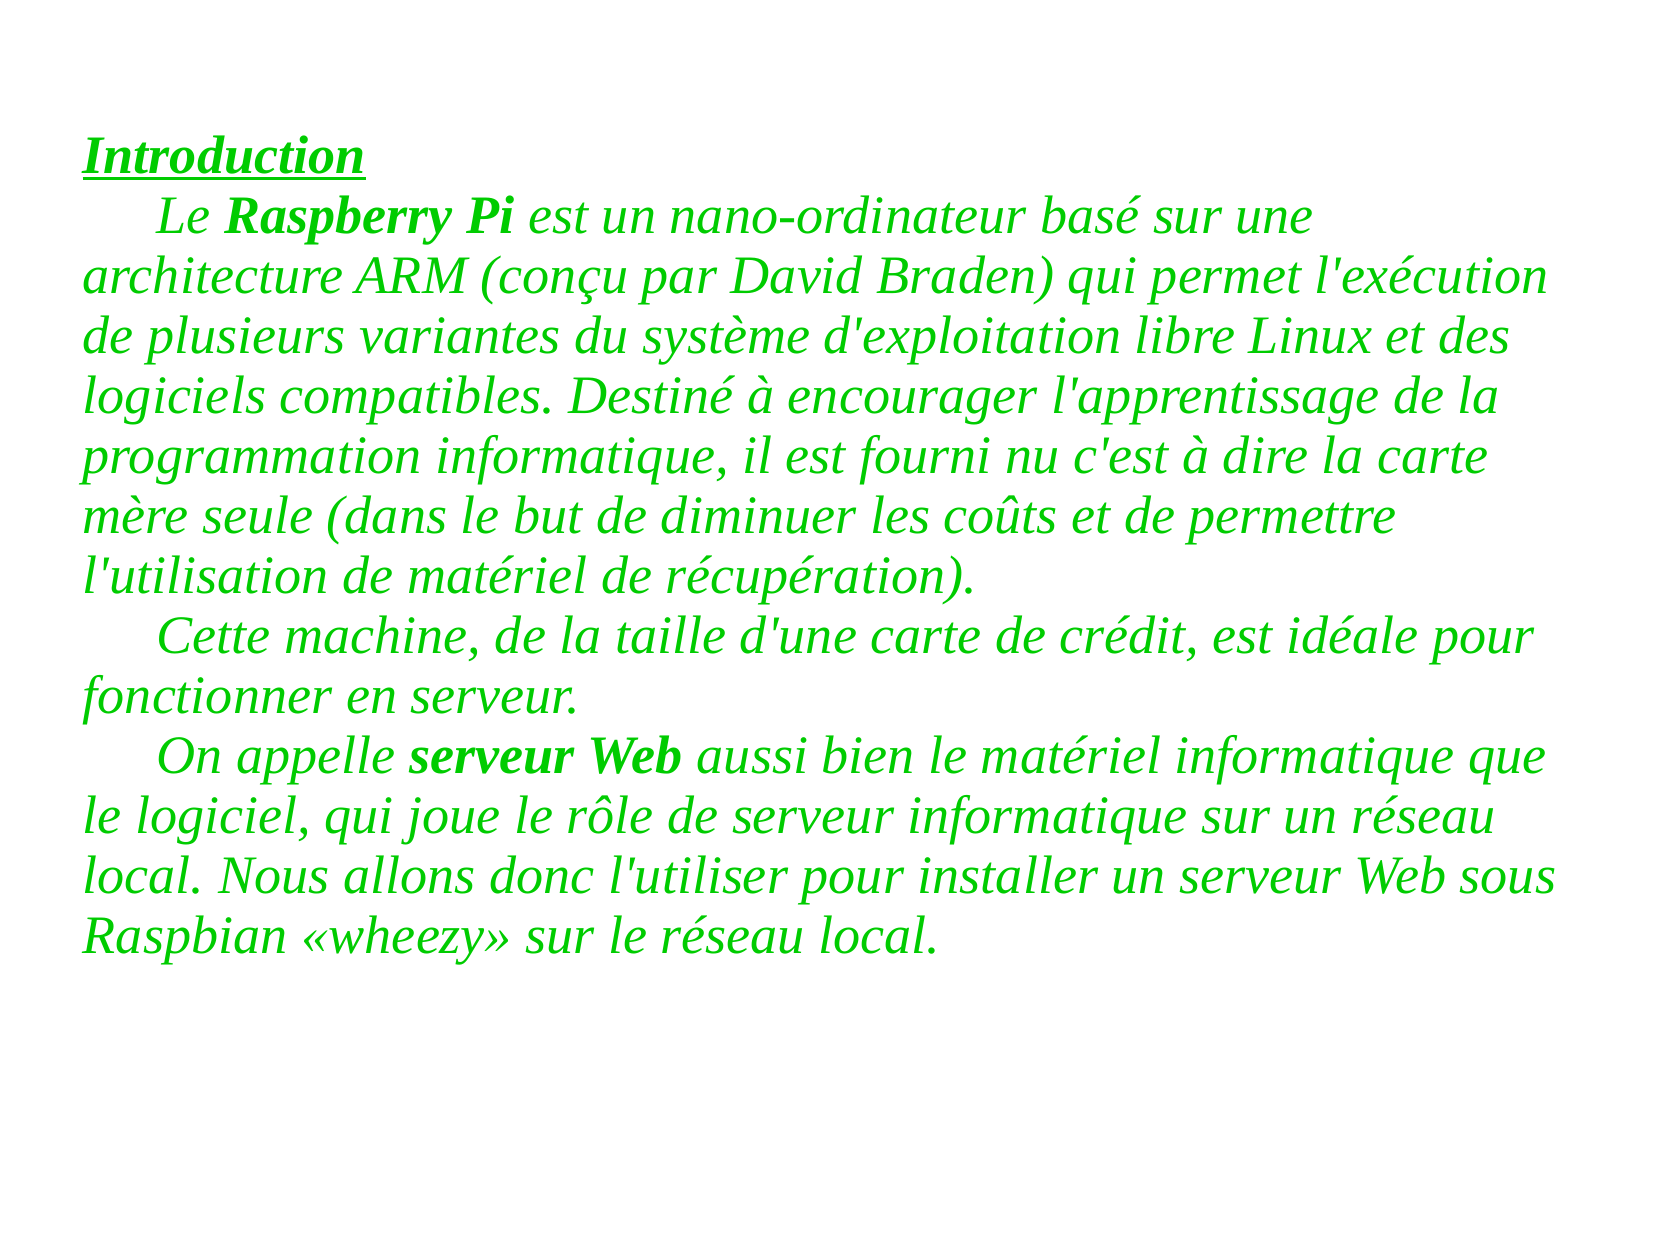

# Introduction
	Le Raspberry Pi est un nano-ordinateur basé sur une architecture ARM (conçu par David Braden) qui permet l'exécution de plusieurs variantes du système d'exploitation libre Linux et des logiciels compatibles. Destiné à encourager l'apprentissage de la programmation informatique, il est fourni nu c'est à dire la carte mère seule (dans le but de diminuer les coûts et de permettre l'utilisation de matériel de récupération).
	Cette machine, de la taille d'une carte de crédit, est idéale pour fonctionner en serveur.
	On appelle serveur Web aussi bien le matériel informatique que le logiciel, qui joue le rôle de serveur informatique sur un réseau local. Nous allons donc l'utiliser pour installer un serveur Web sous Raspbian «wheezy» sur le réseau local.